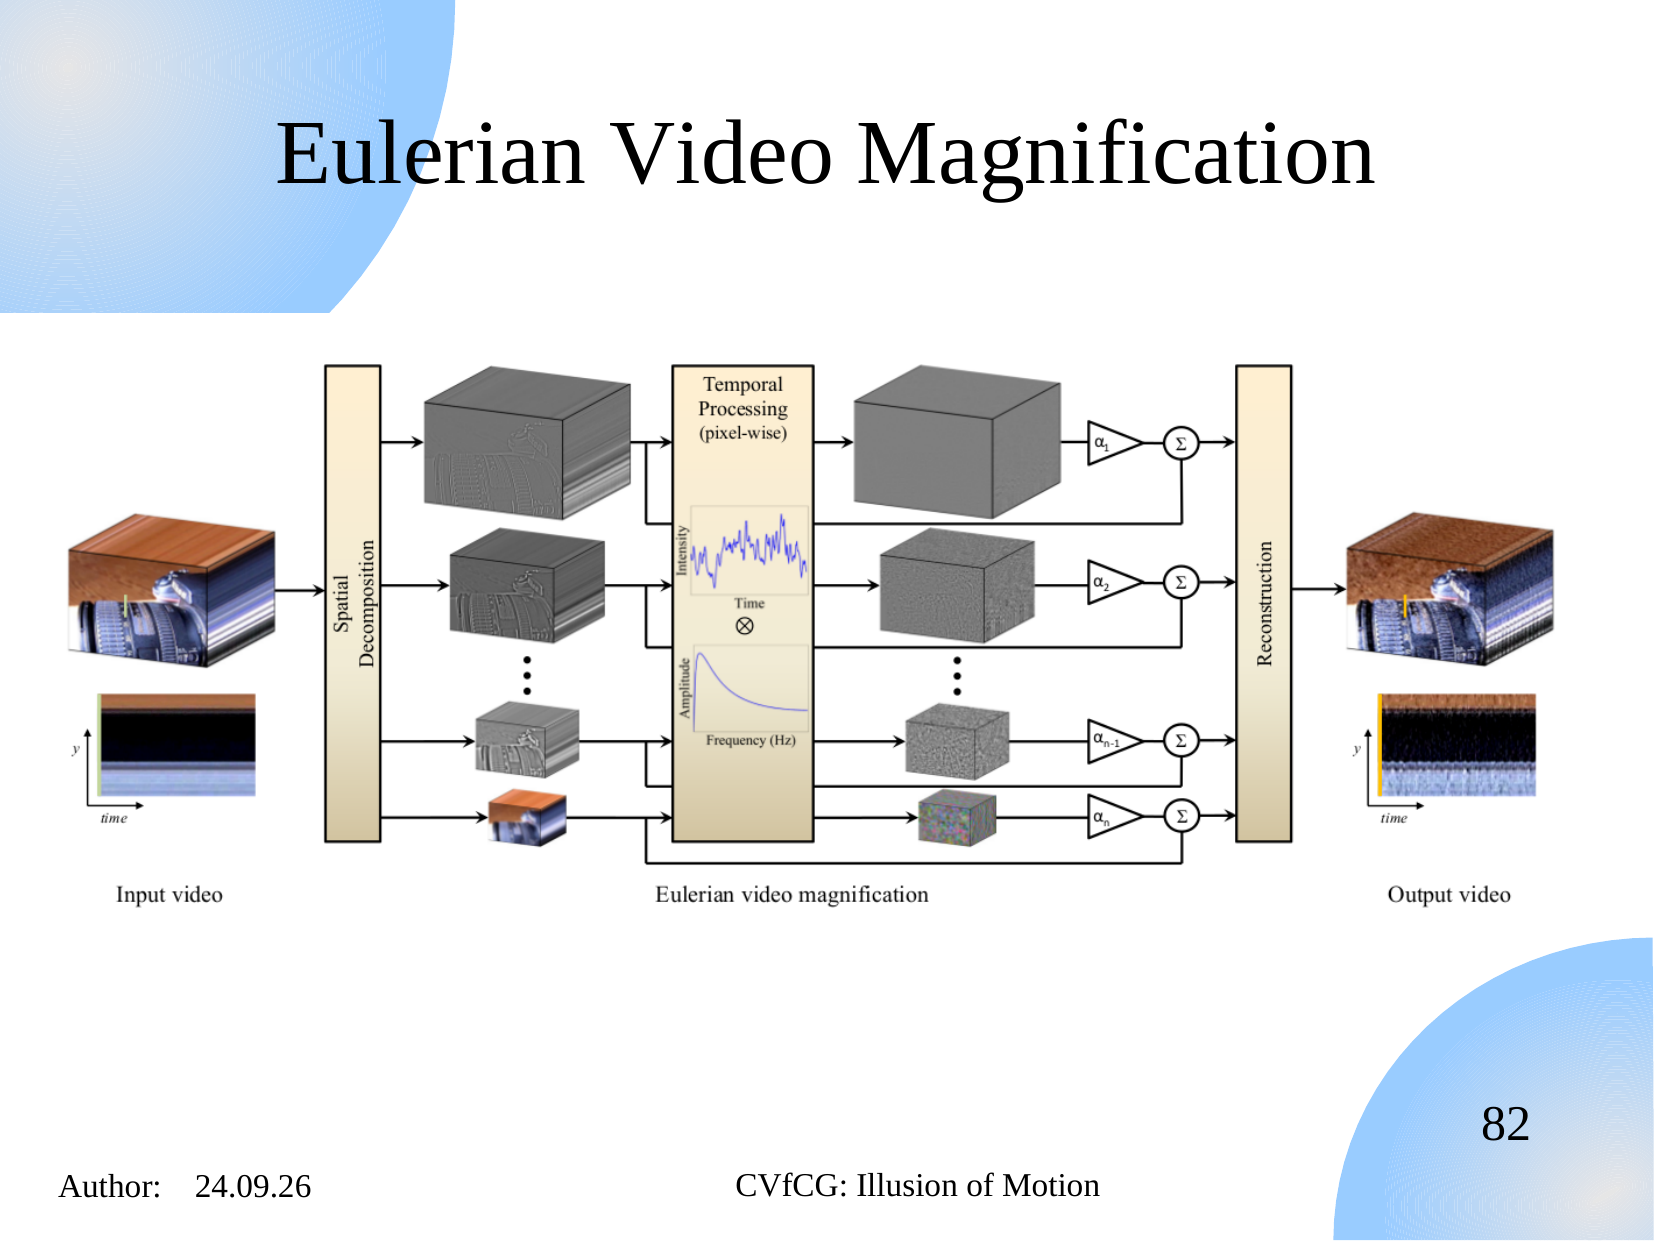

# Eulerian Video Magnification
CVfCG: Illusion of Motion